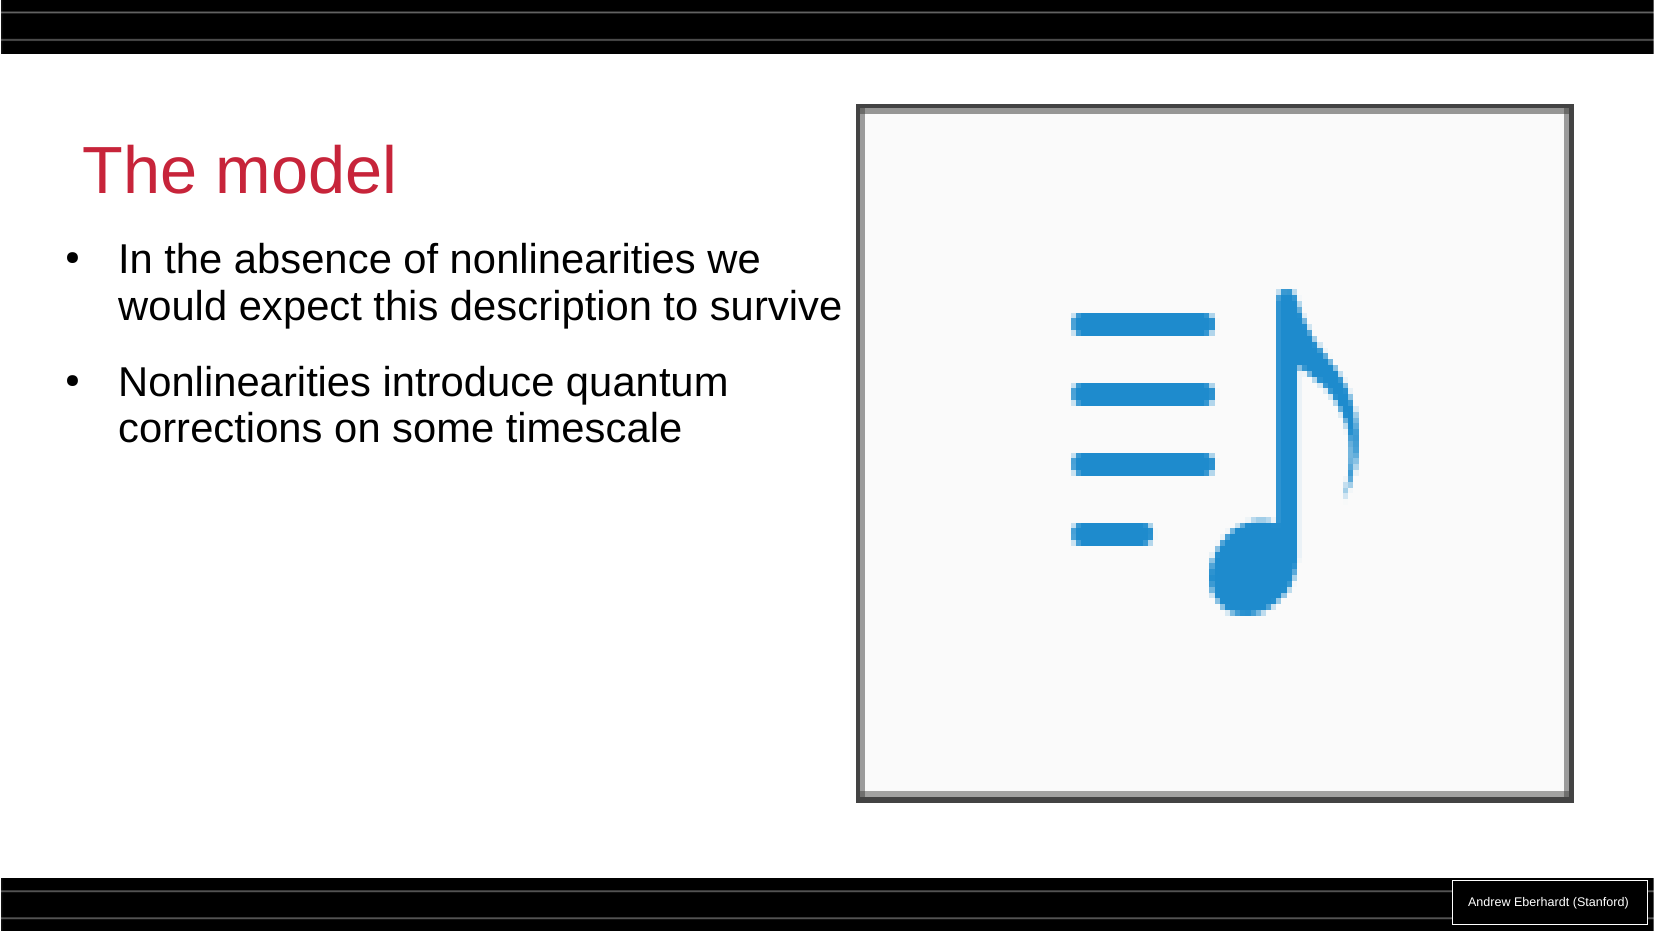

# The model
In the absence of nonlinearities we would expect this description to survive
Nonlinearities introduce quantum corrections on some timescale
Andrew Eberhardt (Stanford)